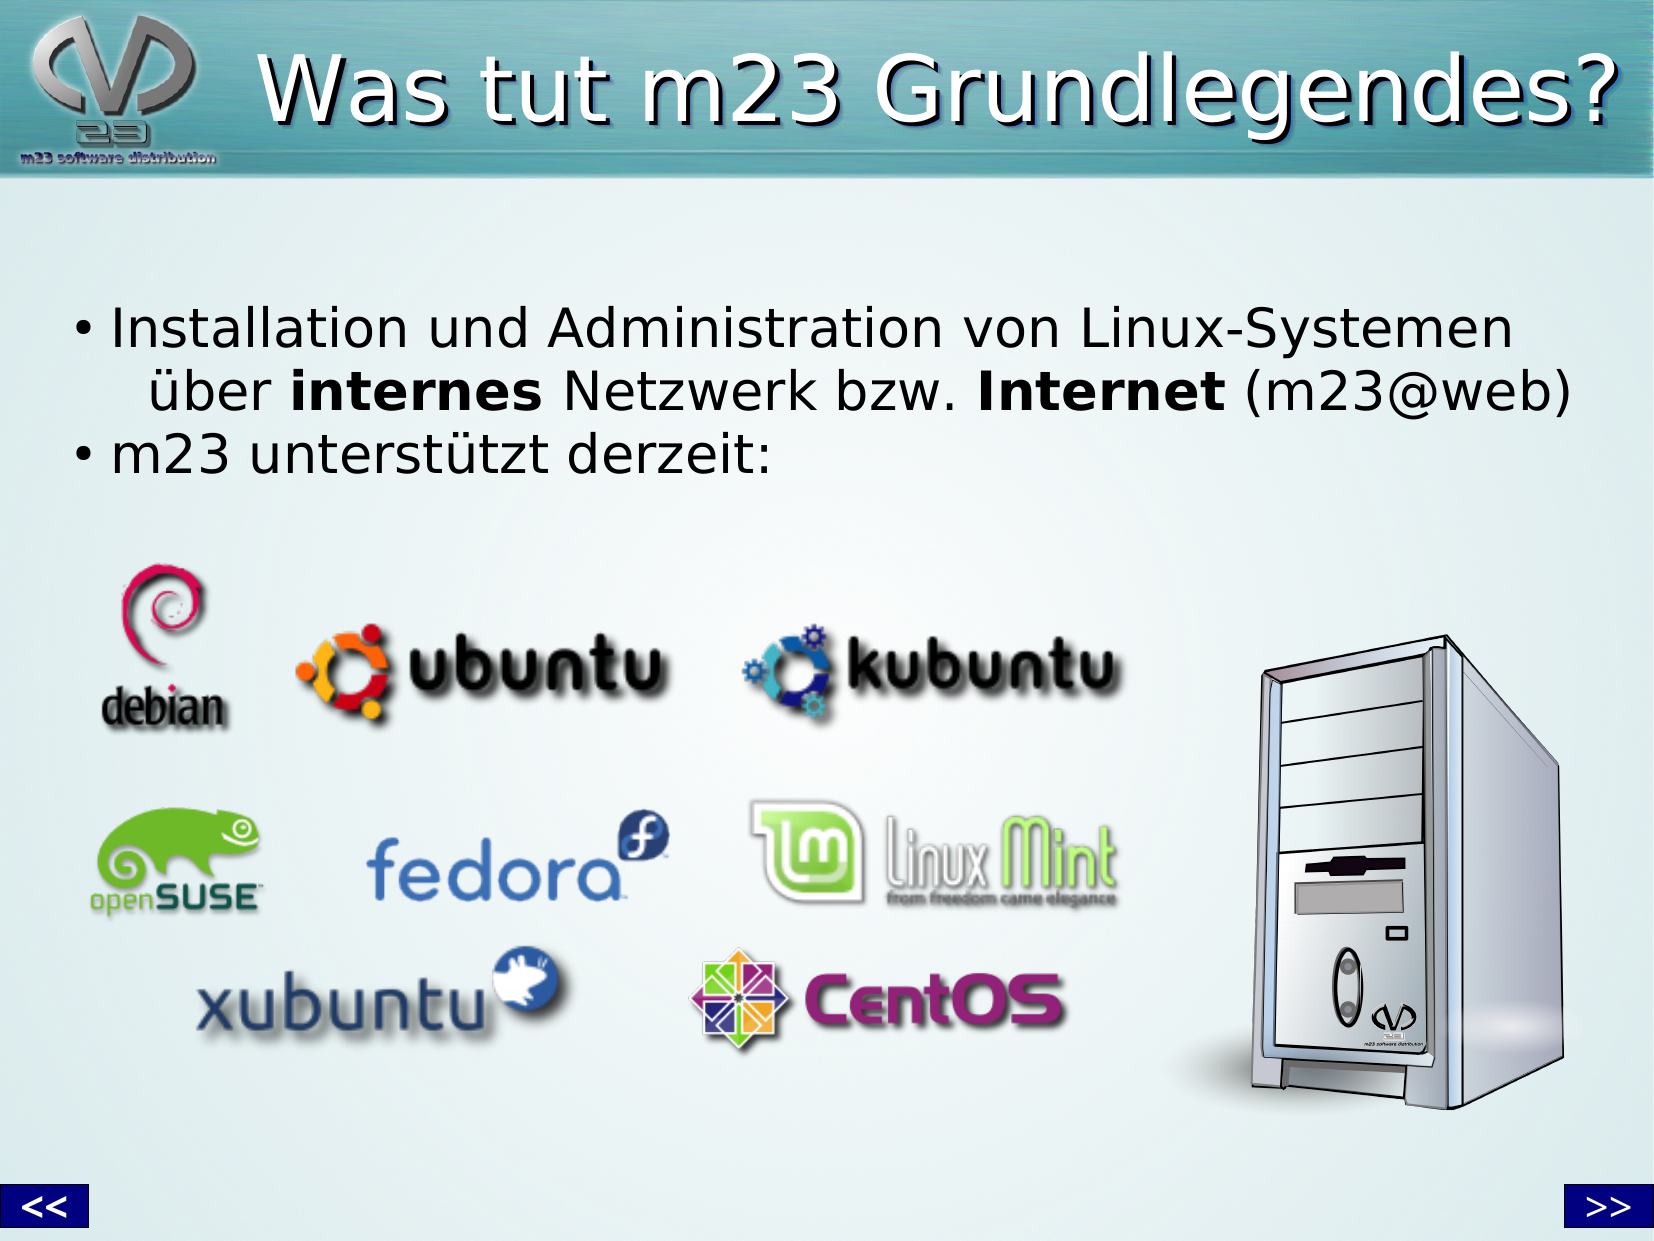

# Was tut m23 Grundlegendes?
 Installation und Administration von Linux-Systemen
	über internes Netzwerk bzw. Internet (m23@web)
 m23 unterstützt derzeit: